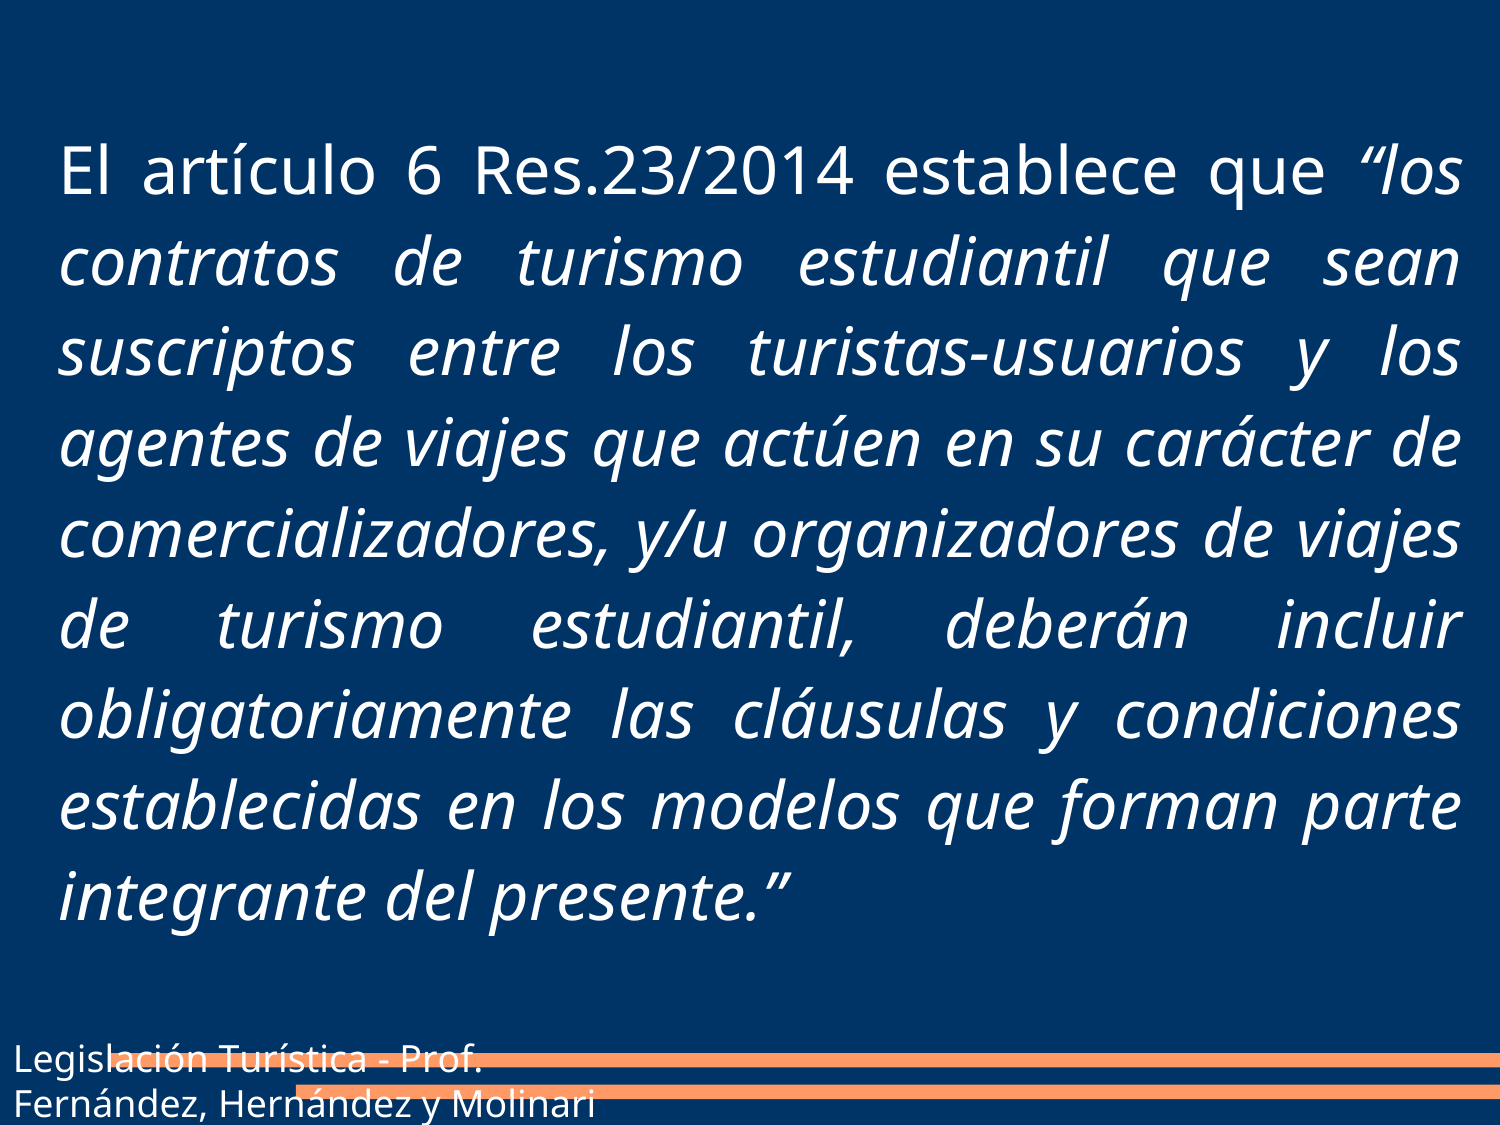

# El artículo 6 Res.23/2014 establece que “los contratos de turismo estudiantil que sean suscriptos entre los turistas-usuarios y los agentes de viajes que actúen en su carácter de comercializadores, y/u organizadores de viajes de turismo estudiantil, deberán incluir obligatoriamente las cláusulas y condiciones establecidas en los modelos que forman parte integrante del presente.”
Legislación Turística - Prof. Fernández, Hernández y Molinari